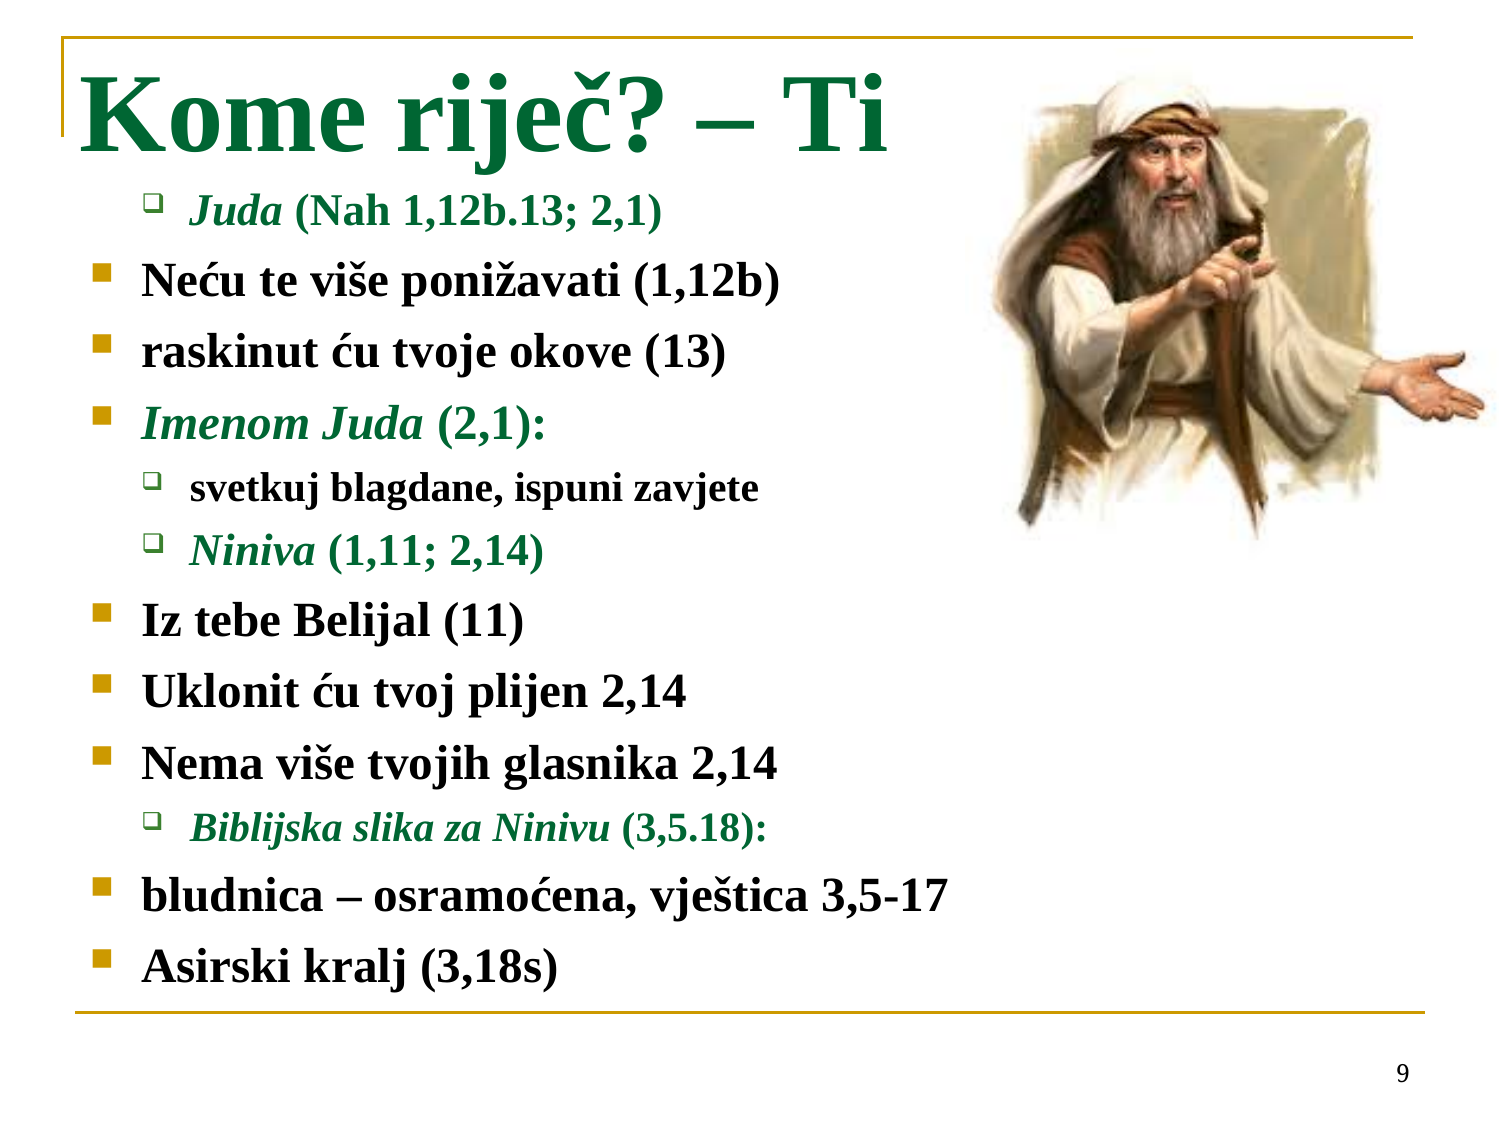

# Kome riječ? – Ti
Juda (Nah 1,12b.13; 2,1)
Neću te više ponižavati (1,12b)
raskinut ću tvoje okove (13)
Imenom Juda (2,1):
svetkuj blagdane, ispuni zavjete
Niniva (1,11; 2,14)
Iz tebe Belijal (11)
Uklonit ću tvoj plijen 2,14
Nema više tvojih glasnika 2,14
Biblijska slika za Ninivu (3,5.18):
bludnica – osramoćena, vještica 3,5-17
Asirski kralj (3,18s)